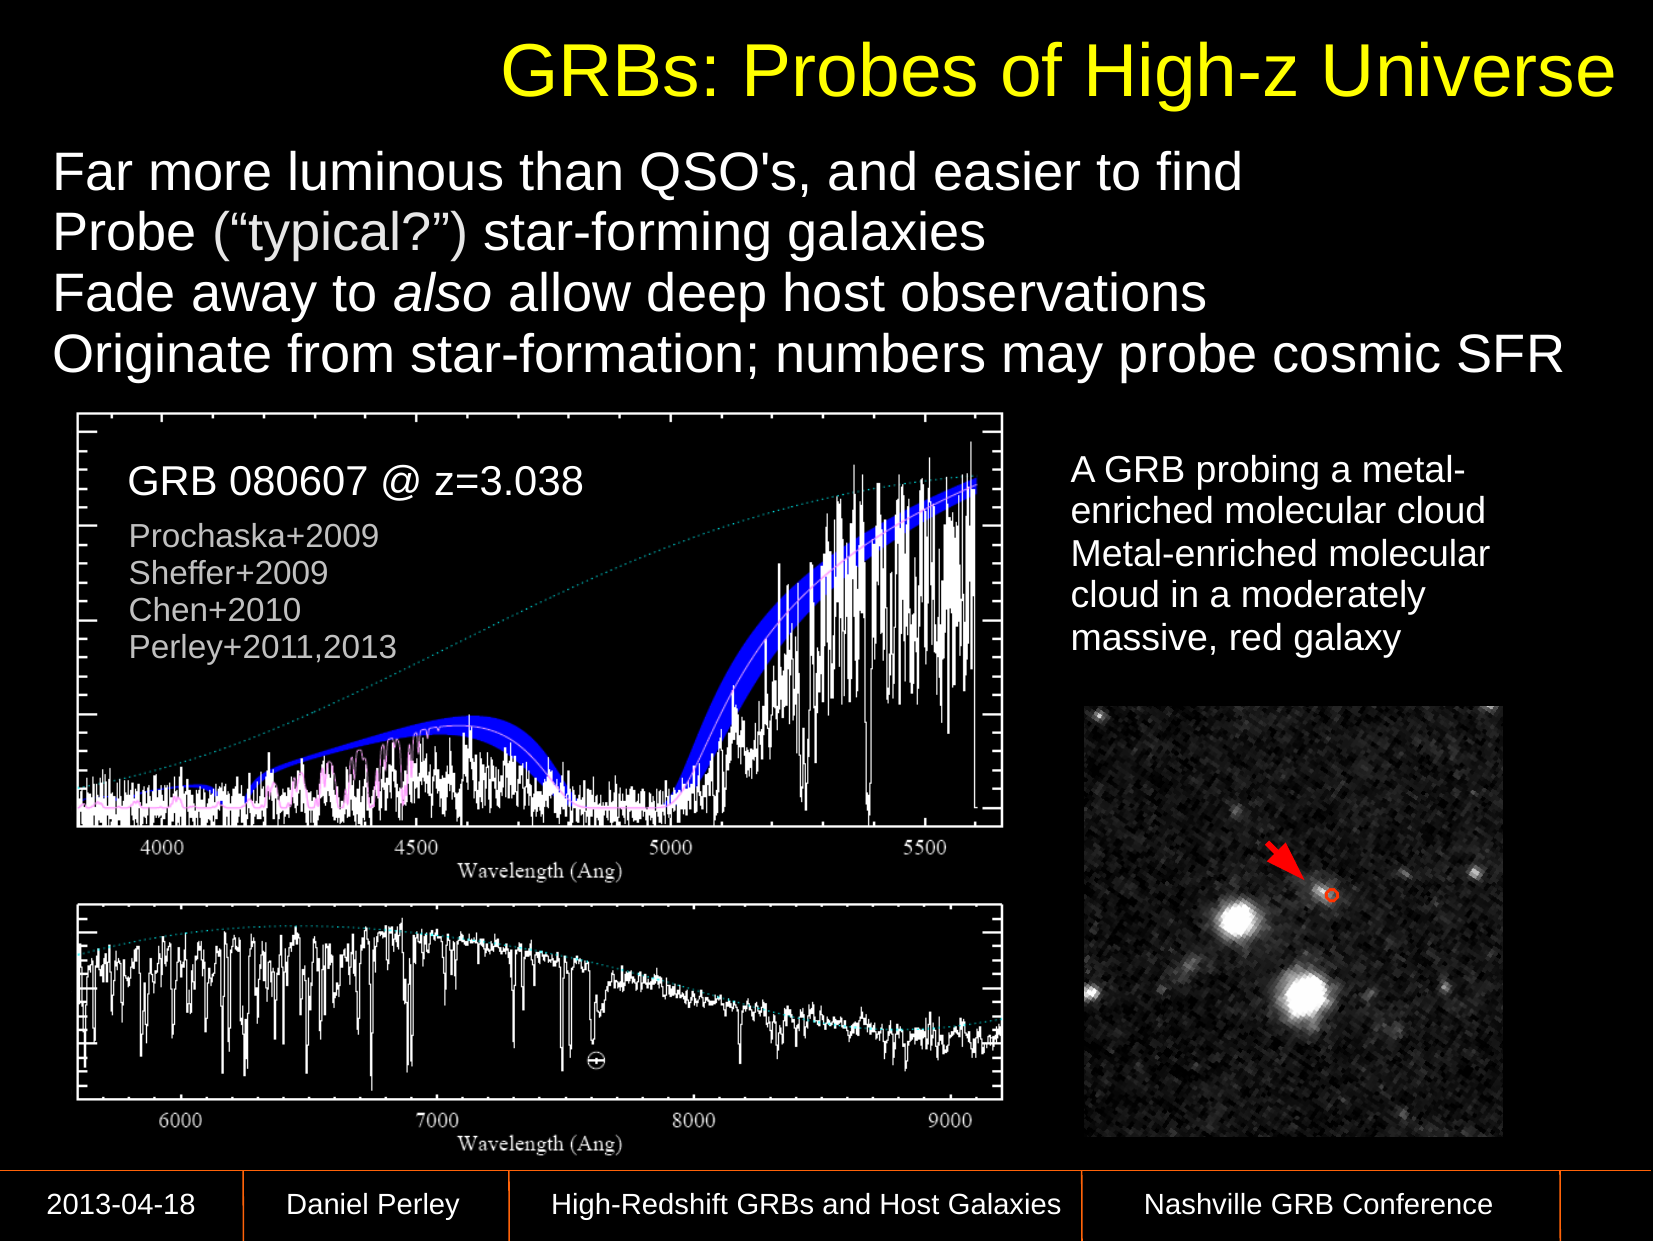

# GRBs: Probes of High-z Universe
Far more luminous than QSO's, and easier to find
Probe (“typical?”) star-forming galaxies
Fade away to also allow deep host observations
Originate from star-formation; numbers may probe cosmic SFR
A GRB probing a metal-enriched molecular cloud
Metal-enriched molecular cloud in a moderately massive, red galaxy
GRB 080607 @ z=3.038
Prochaska+2009
Sheffer+2009
Chen+2010
Perley+2011,2013